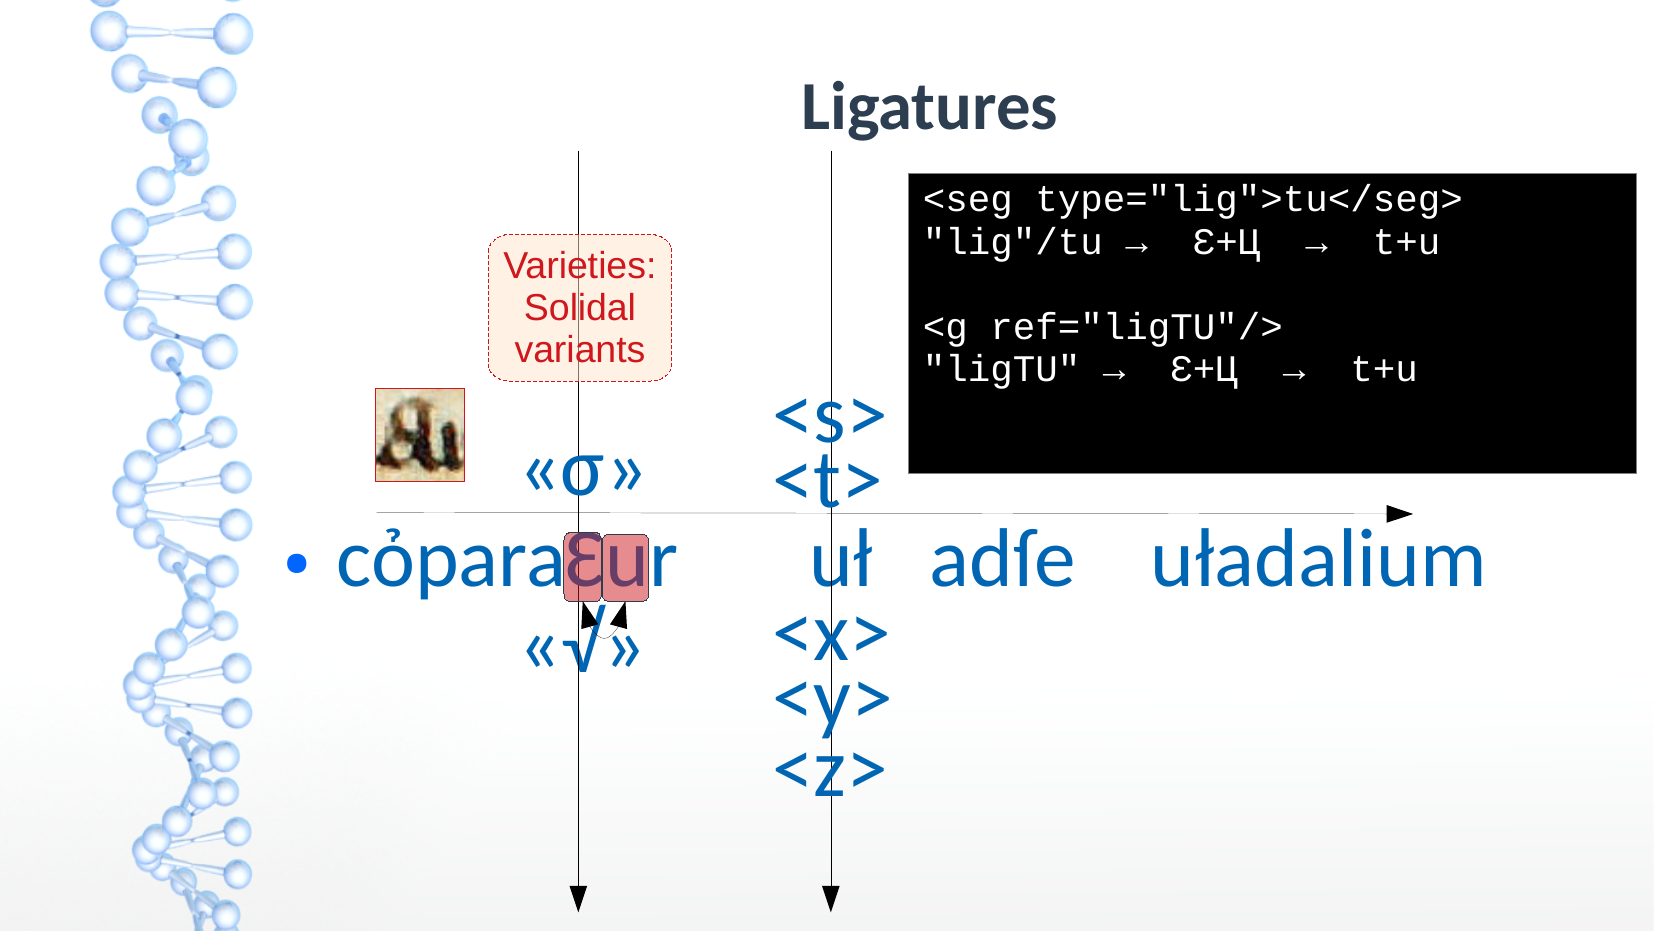

# Ligatures
<seg type="lig">tu</seg>
"lig"/tu → Ɛ+Ц → t+u
<g ref="ligTU"/>
"ligTU" → Ɛ+Ц → t+u
Varieties:
Solidal
variants
<s>
«σ»
<t>
cỏparaƐur uł adſe uładalium
<x>
«√»
<y>
<z>